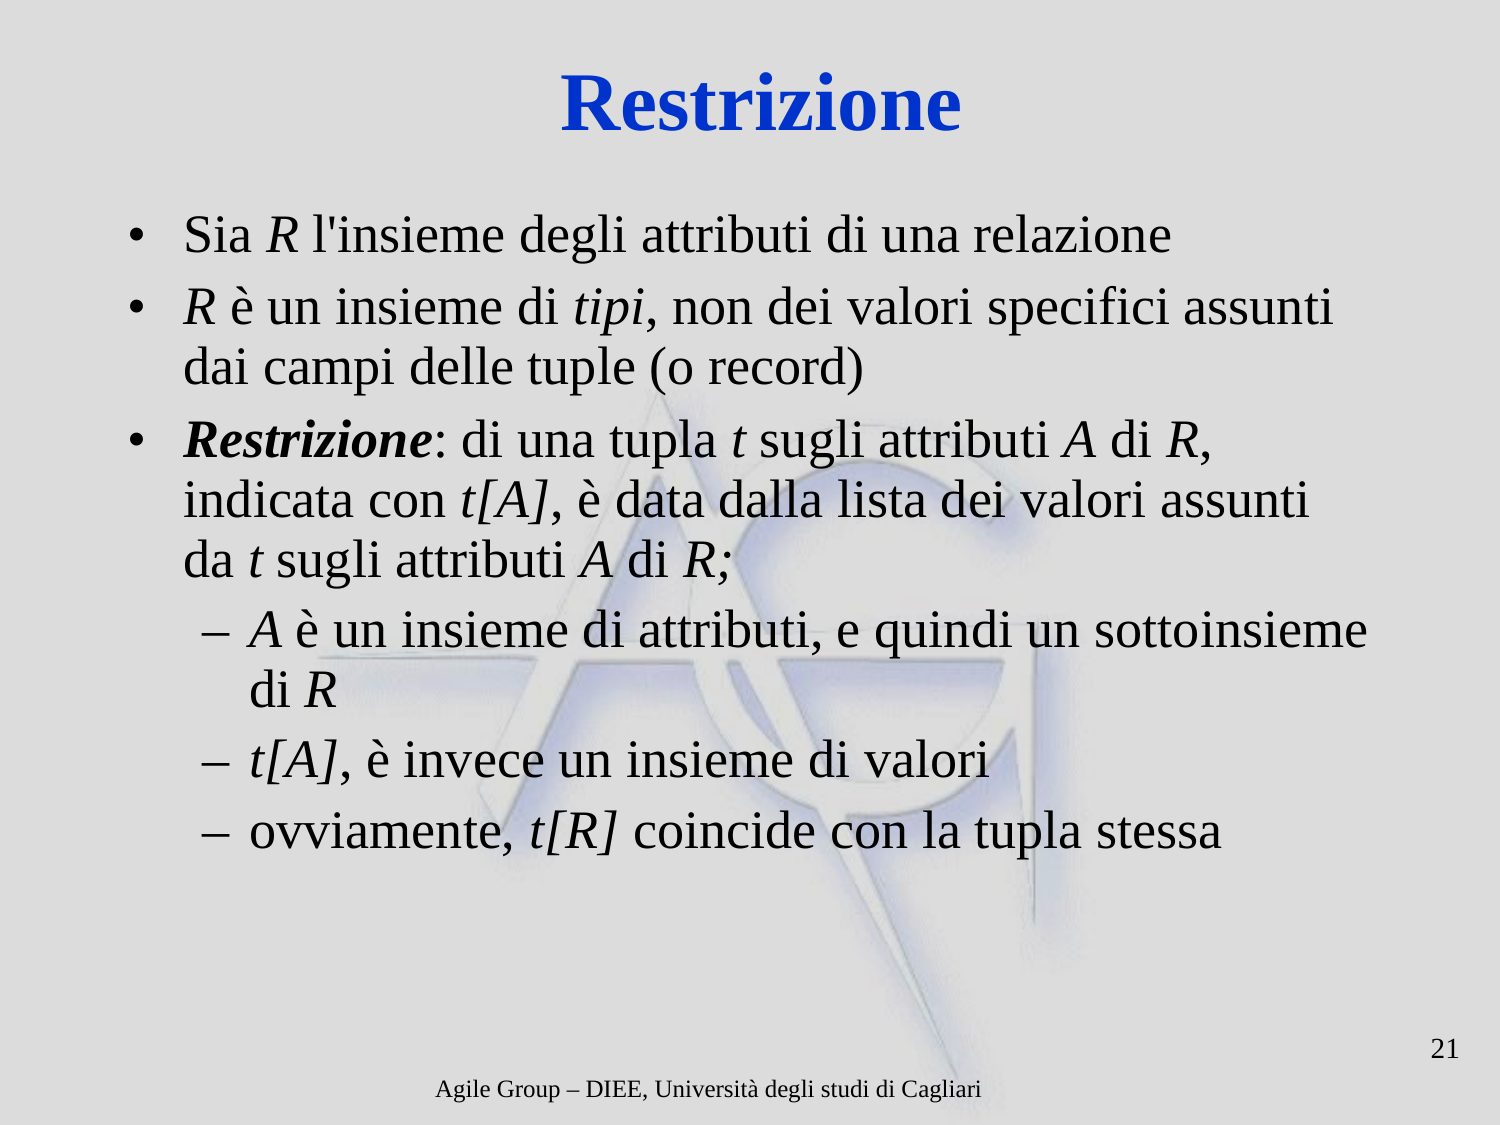

# Restrizione
Sia R l'insieme degli attributi di una relazione
R è un insieme di tipi, non dei valori specifici assunti dai campi delle tuple (o record)
Restrizione: di una tupla t sugli attributi A di R, indicata con t[A], è data dalla lista dei valori assunti da t sugli attributi A di R;
A è un insieme di attributi, e quindi un sottoinsieme di R
t[A], è invece un insieme di valori
ovviamente, t[R] coincide con la tupla stessa
21